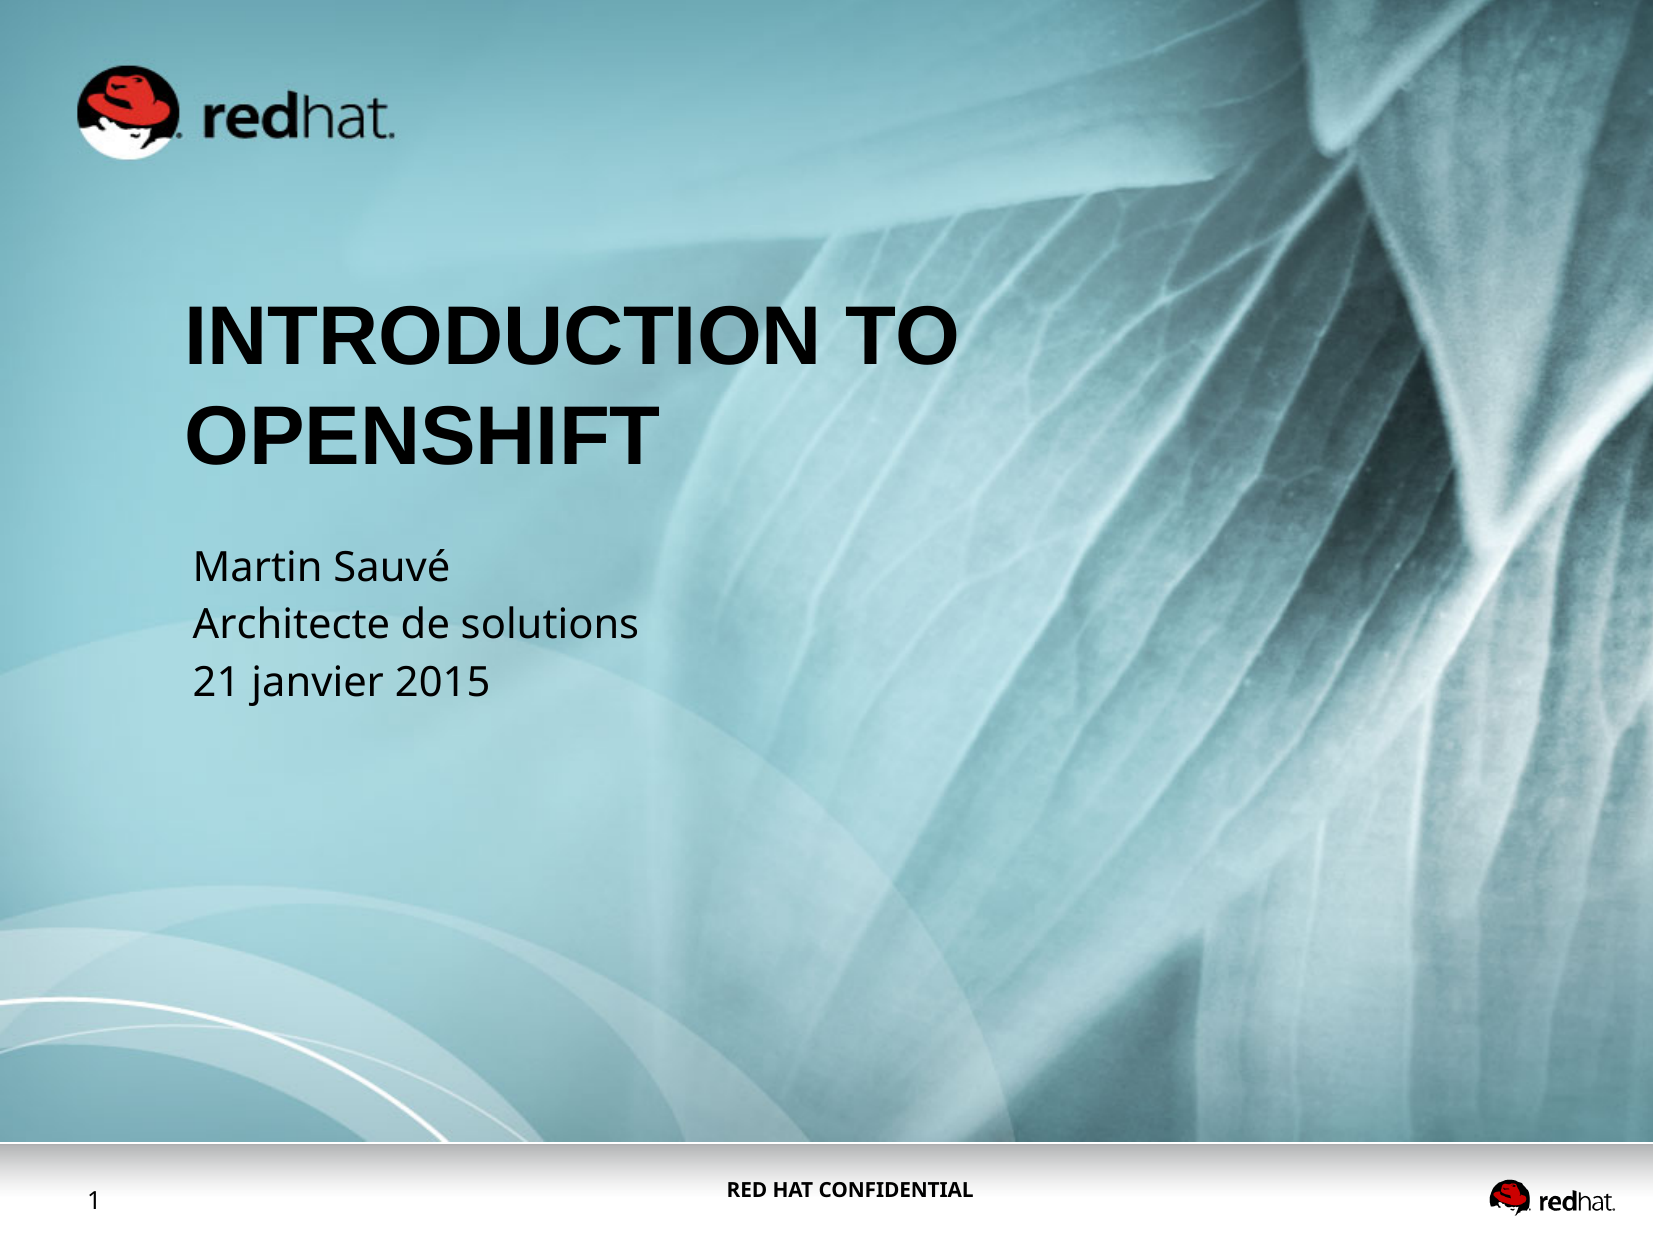

INTRODUCTION TO
OPENSHIFT
Martin Sauvé
Architecte de solutions
21 janvier 2015